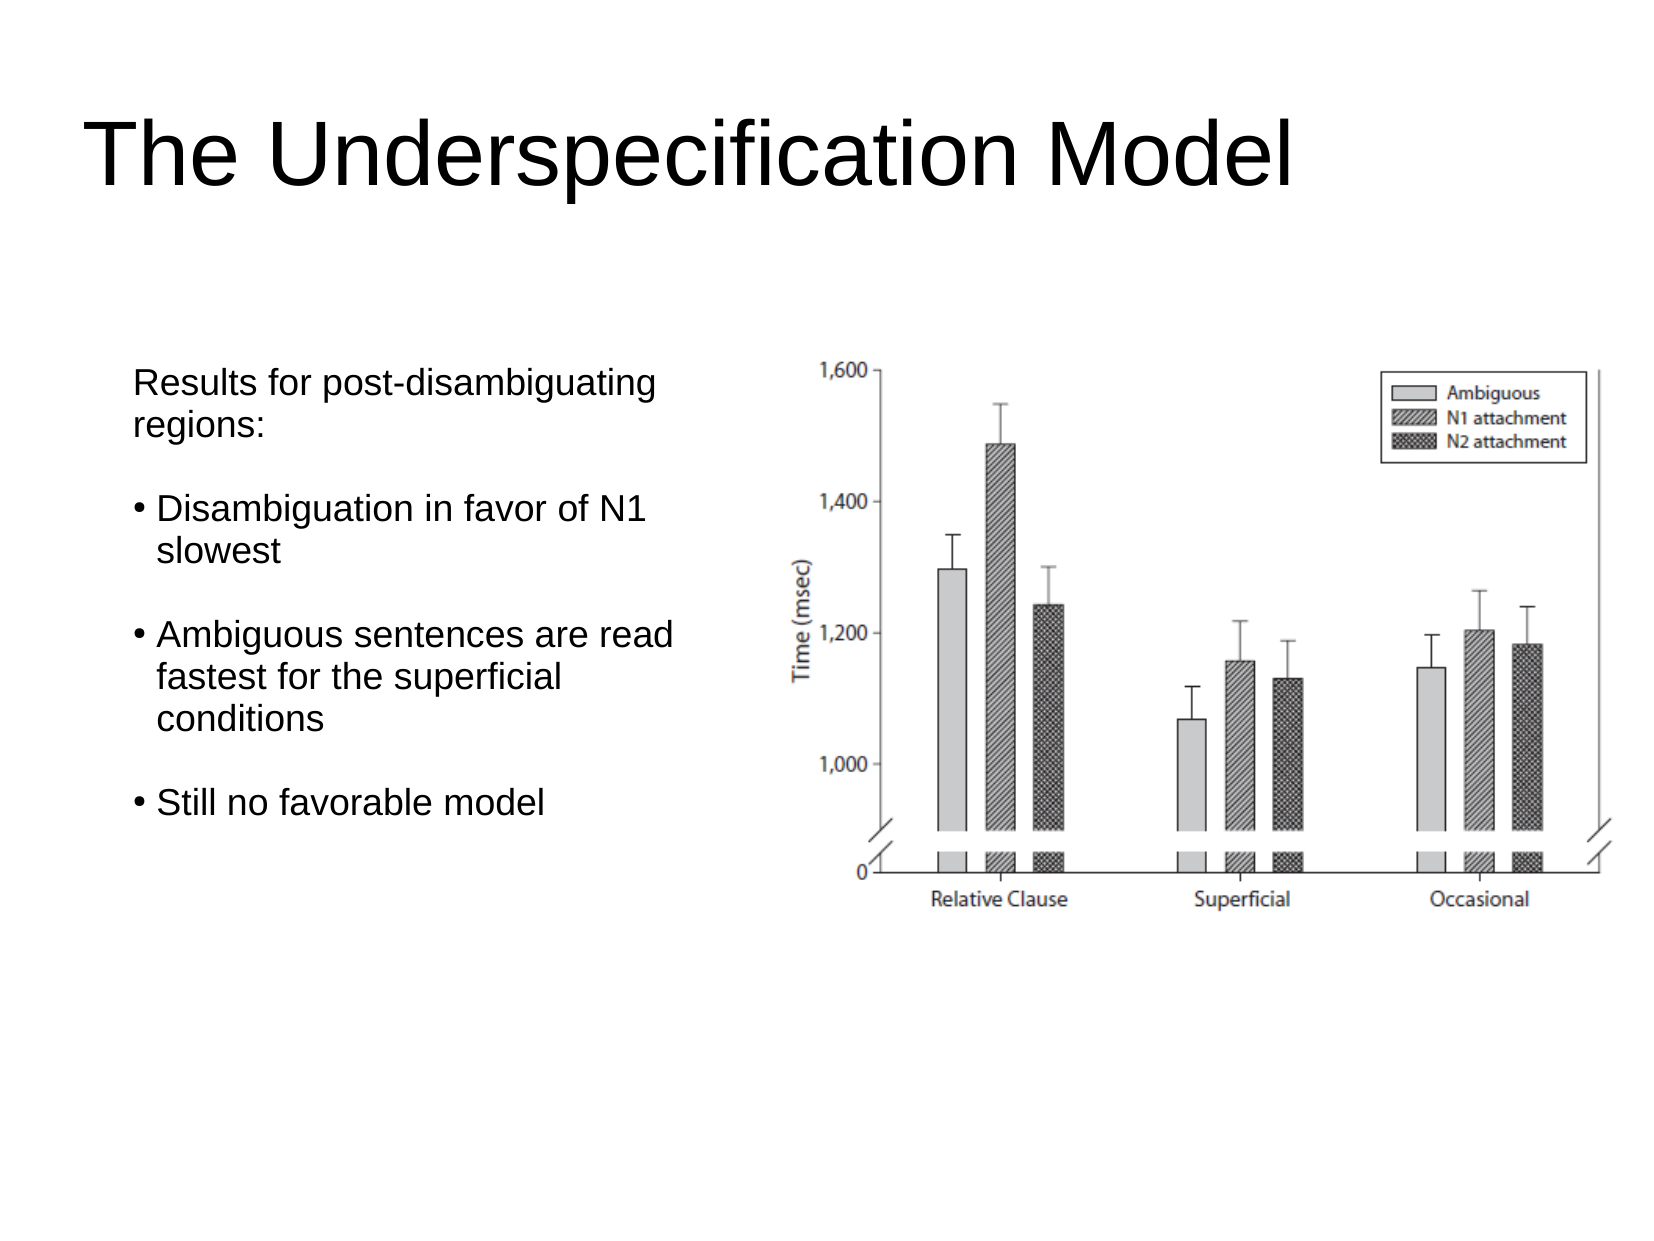

# The Underspecification Model
Results for post-disambiguating regions:
 Disambiguation in favor of N1
 slowest
 Ambiguous sentences are read
 fastest for the superficial
 conditions
 Still no favorable model